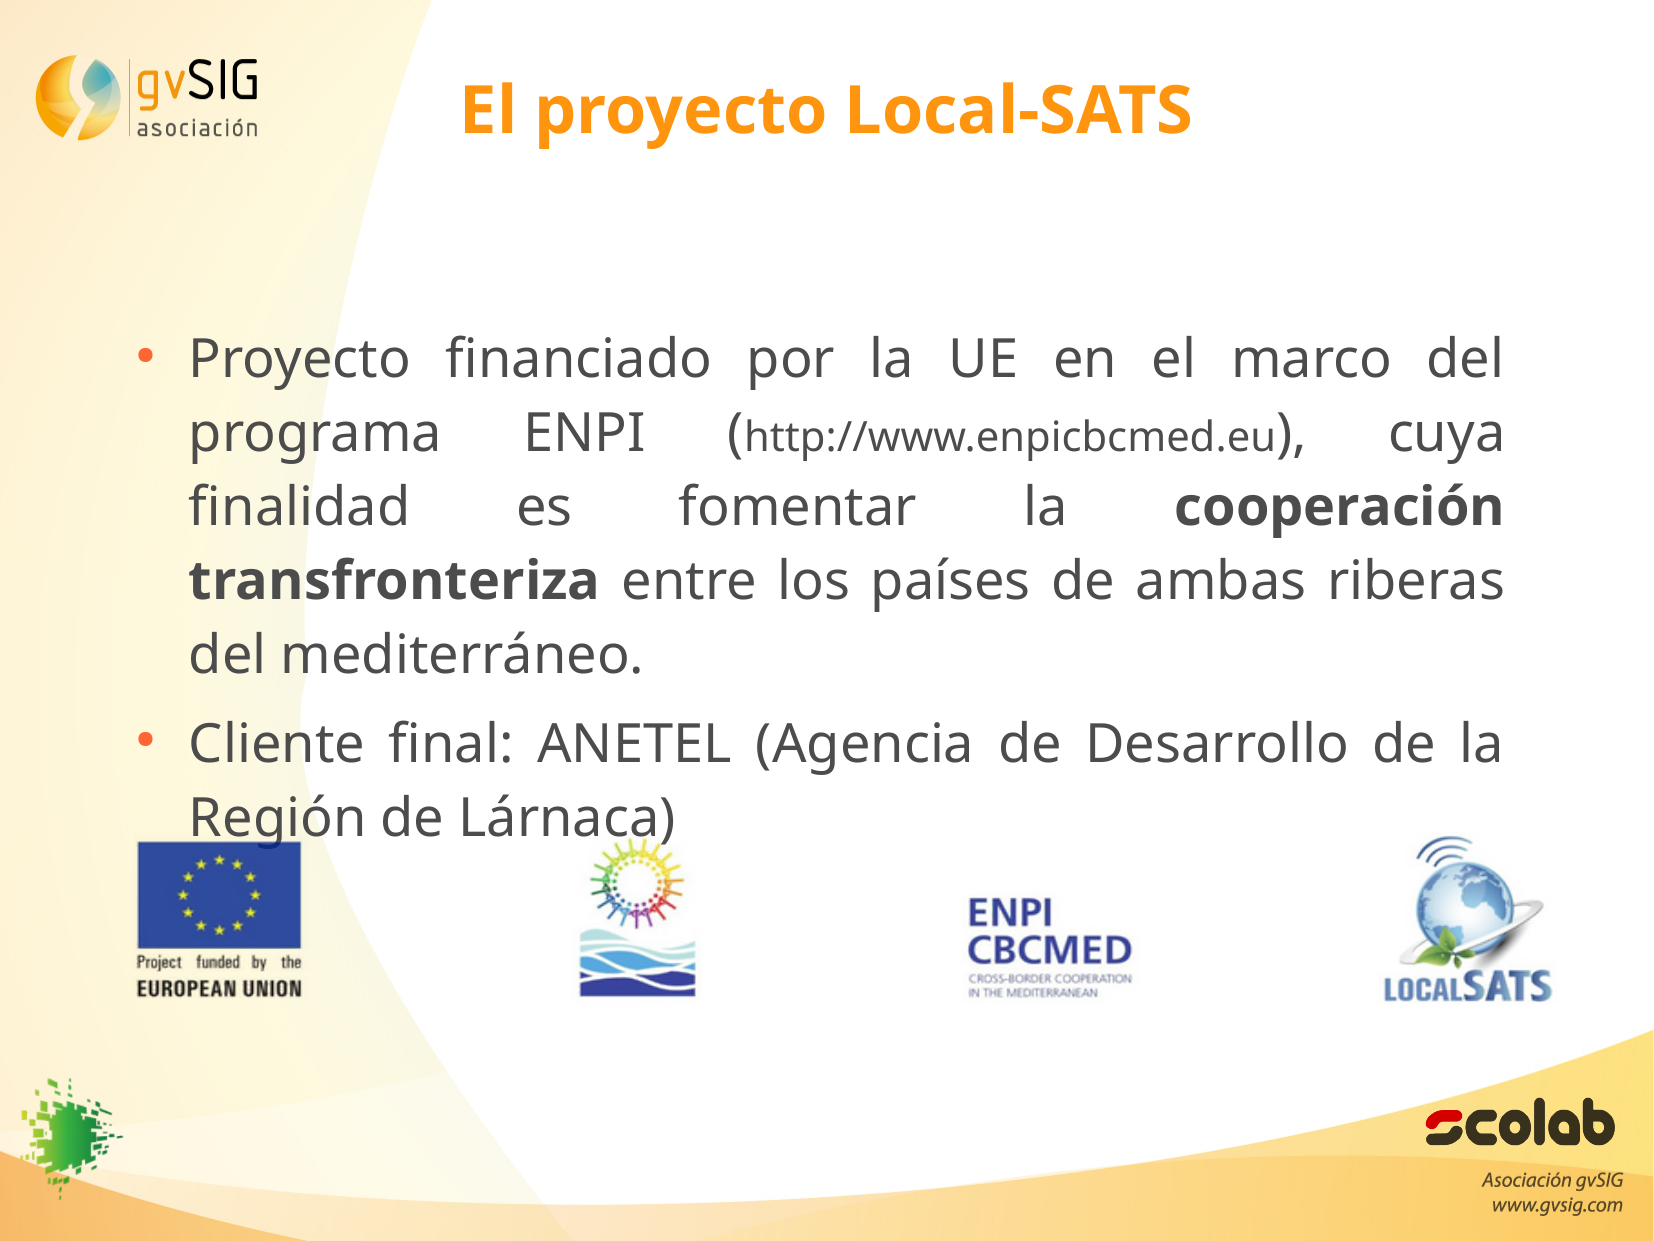

# El proyecto Local-SATS
Proyecto financiado por la UE en el marco del programa ENPI (http://www.enpicbcmed.eu), cuya finalidad es fomentar la cooperación transfronteriza entre los países de ambas riberas del mediterráneo.
Cliente final: ANETEL (Agencia de Desarrollo de la Región de Lárnaca)